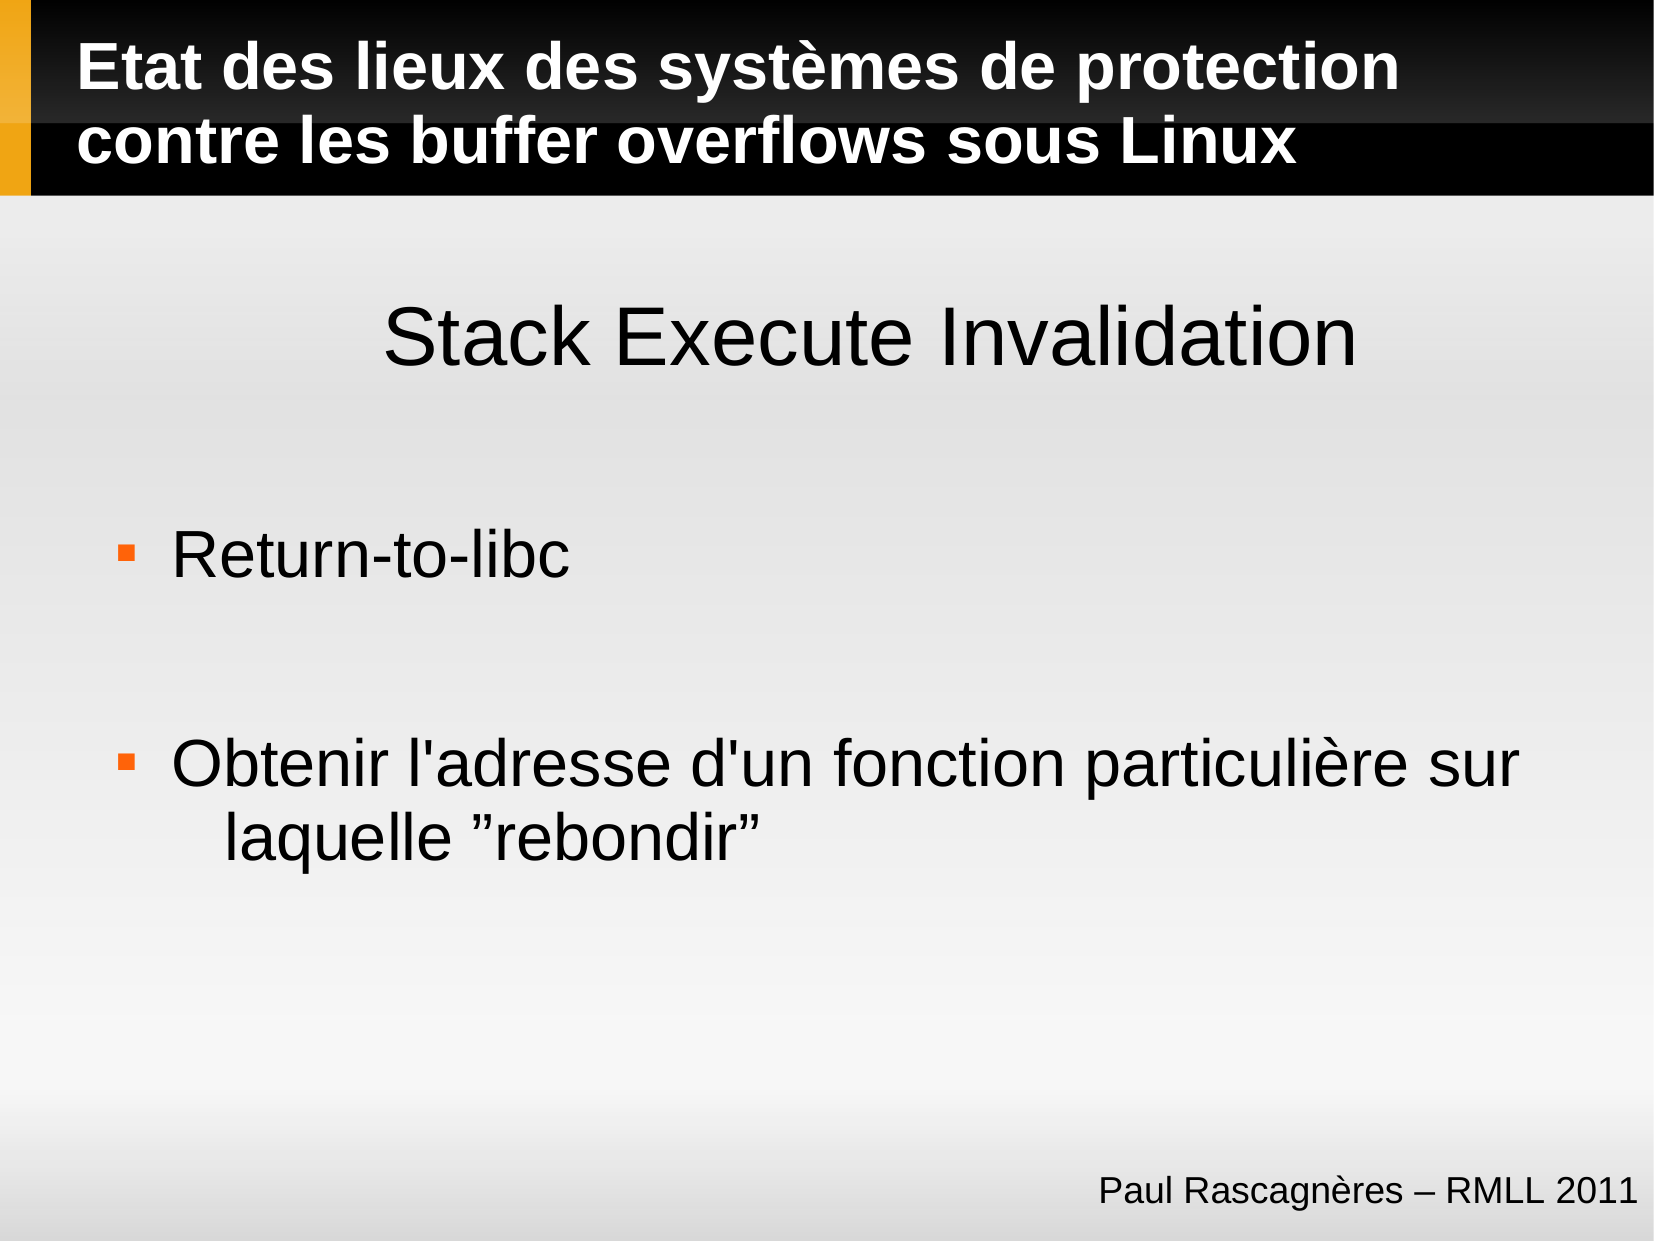

# Etat des lieux des systèmes de protection contre les buffer overflows sous Linux
Stack Execute Invalidation
Return-to-libc
Obtenir l'adresse d'un fonction particulière sur laquelle ”rebondir”
Paul Rascagnères – RMLL 2011